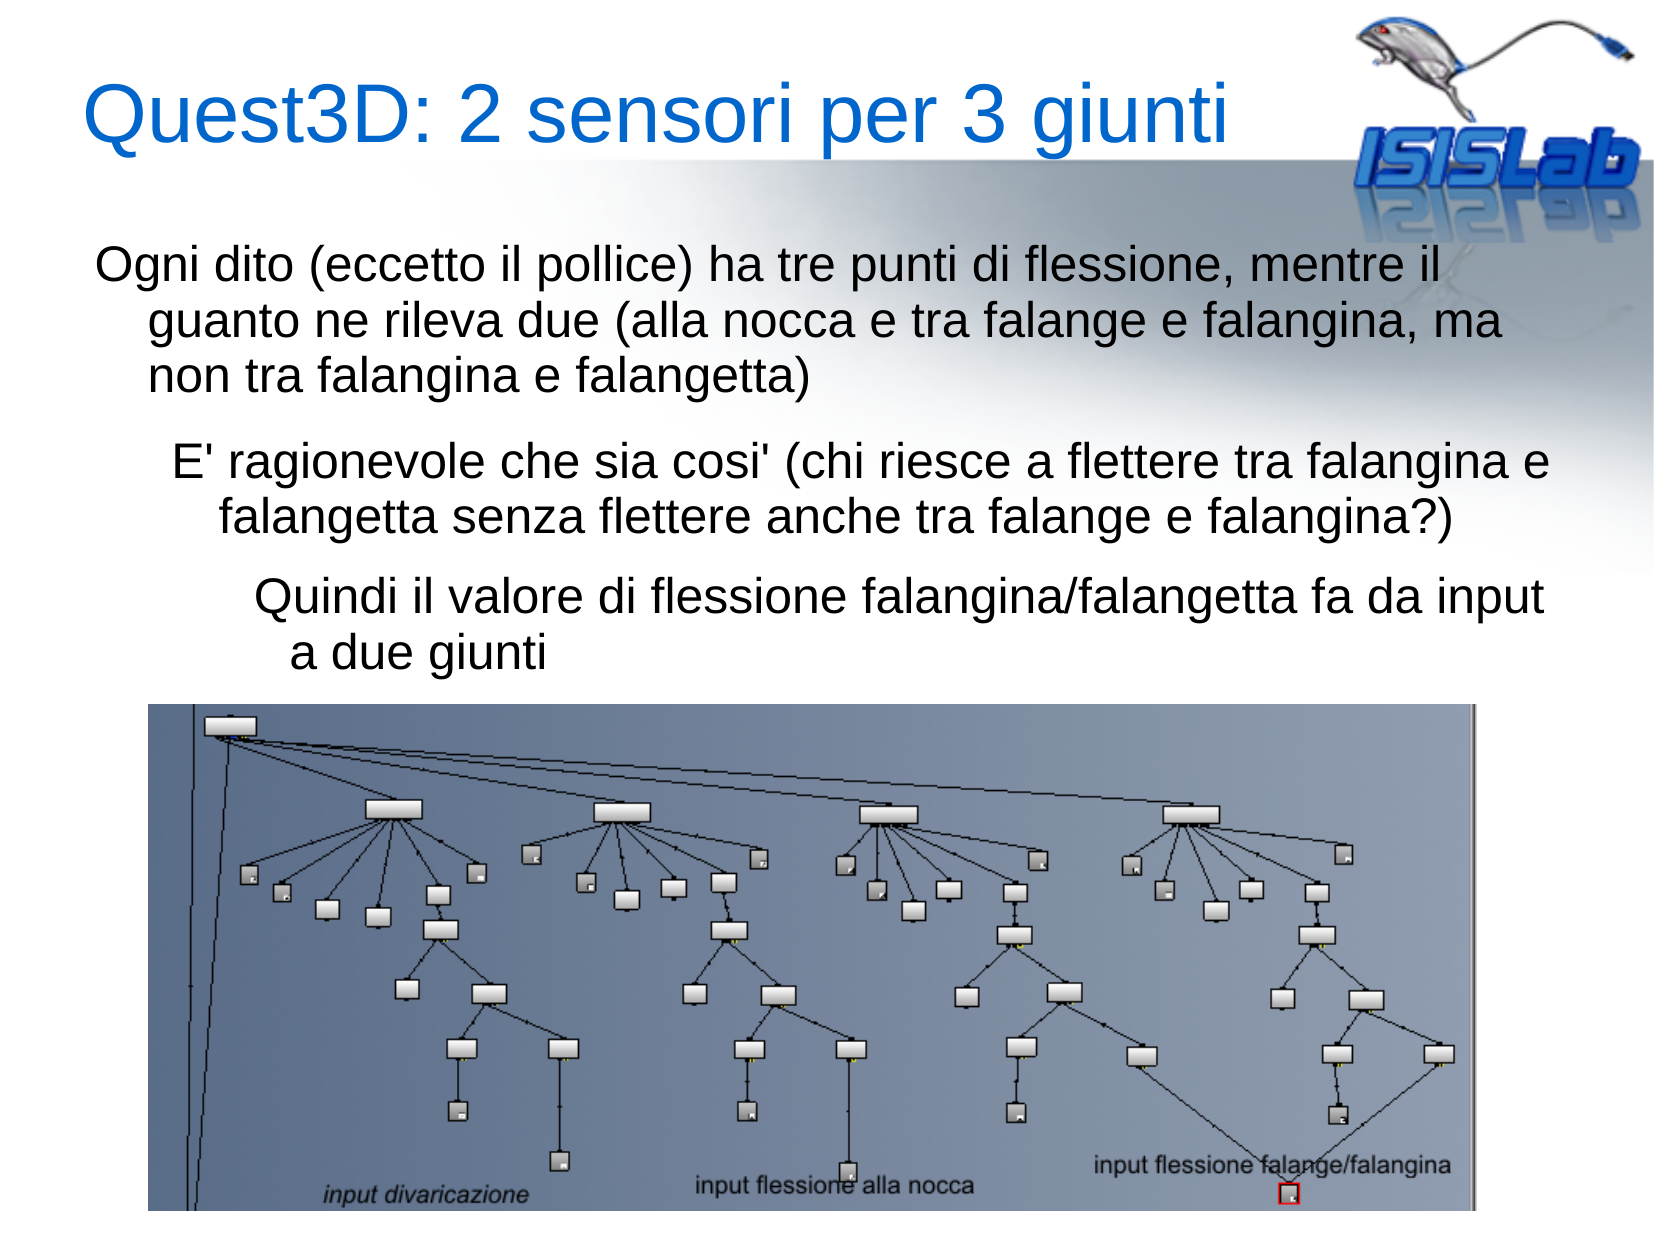

# Quest3D: 2 sensori per 3 giunti
Ogni dito (eccetto il pollice) ha tre punti di flessione, mentre il guanto ne rileva due (alla nocca e tra falange e falangina, ma non tra falangina e falangetta)
E' ragionevole che sia cosi' (chi riesce a flettere tra falangina e falangetta senza flettere anche tra falange e falangina?)
Quindi il valore di flessione falangina/falangetta fa da input a due giunti